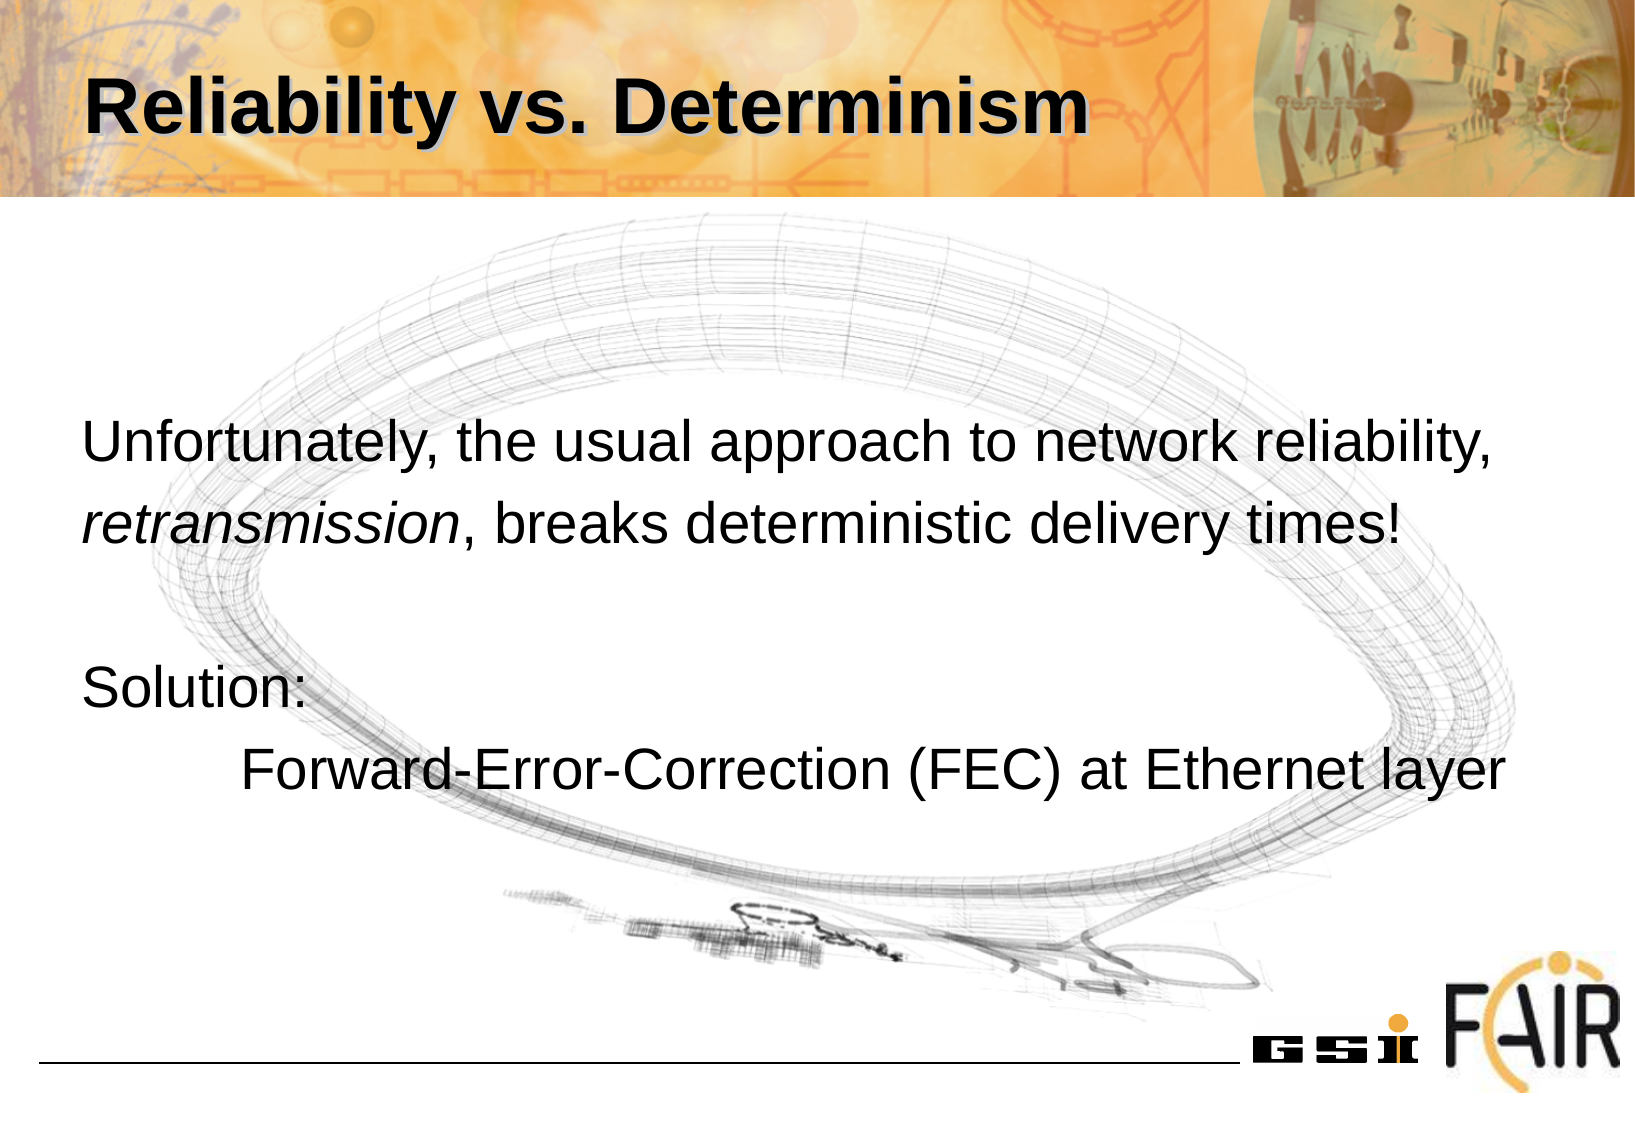

# Reliability vs. Determinism
Unfortunately, the usual approach to network reliability,
retransmission, breaks deterministic delivery times!
Solution:
	Forward-Error-Correction (FEC) at Ethernet layer